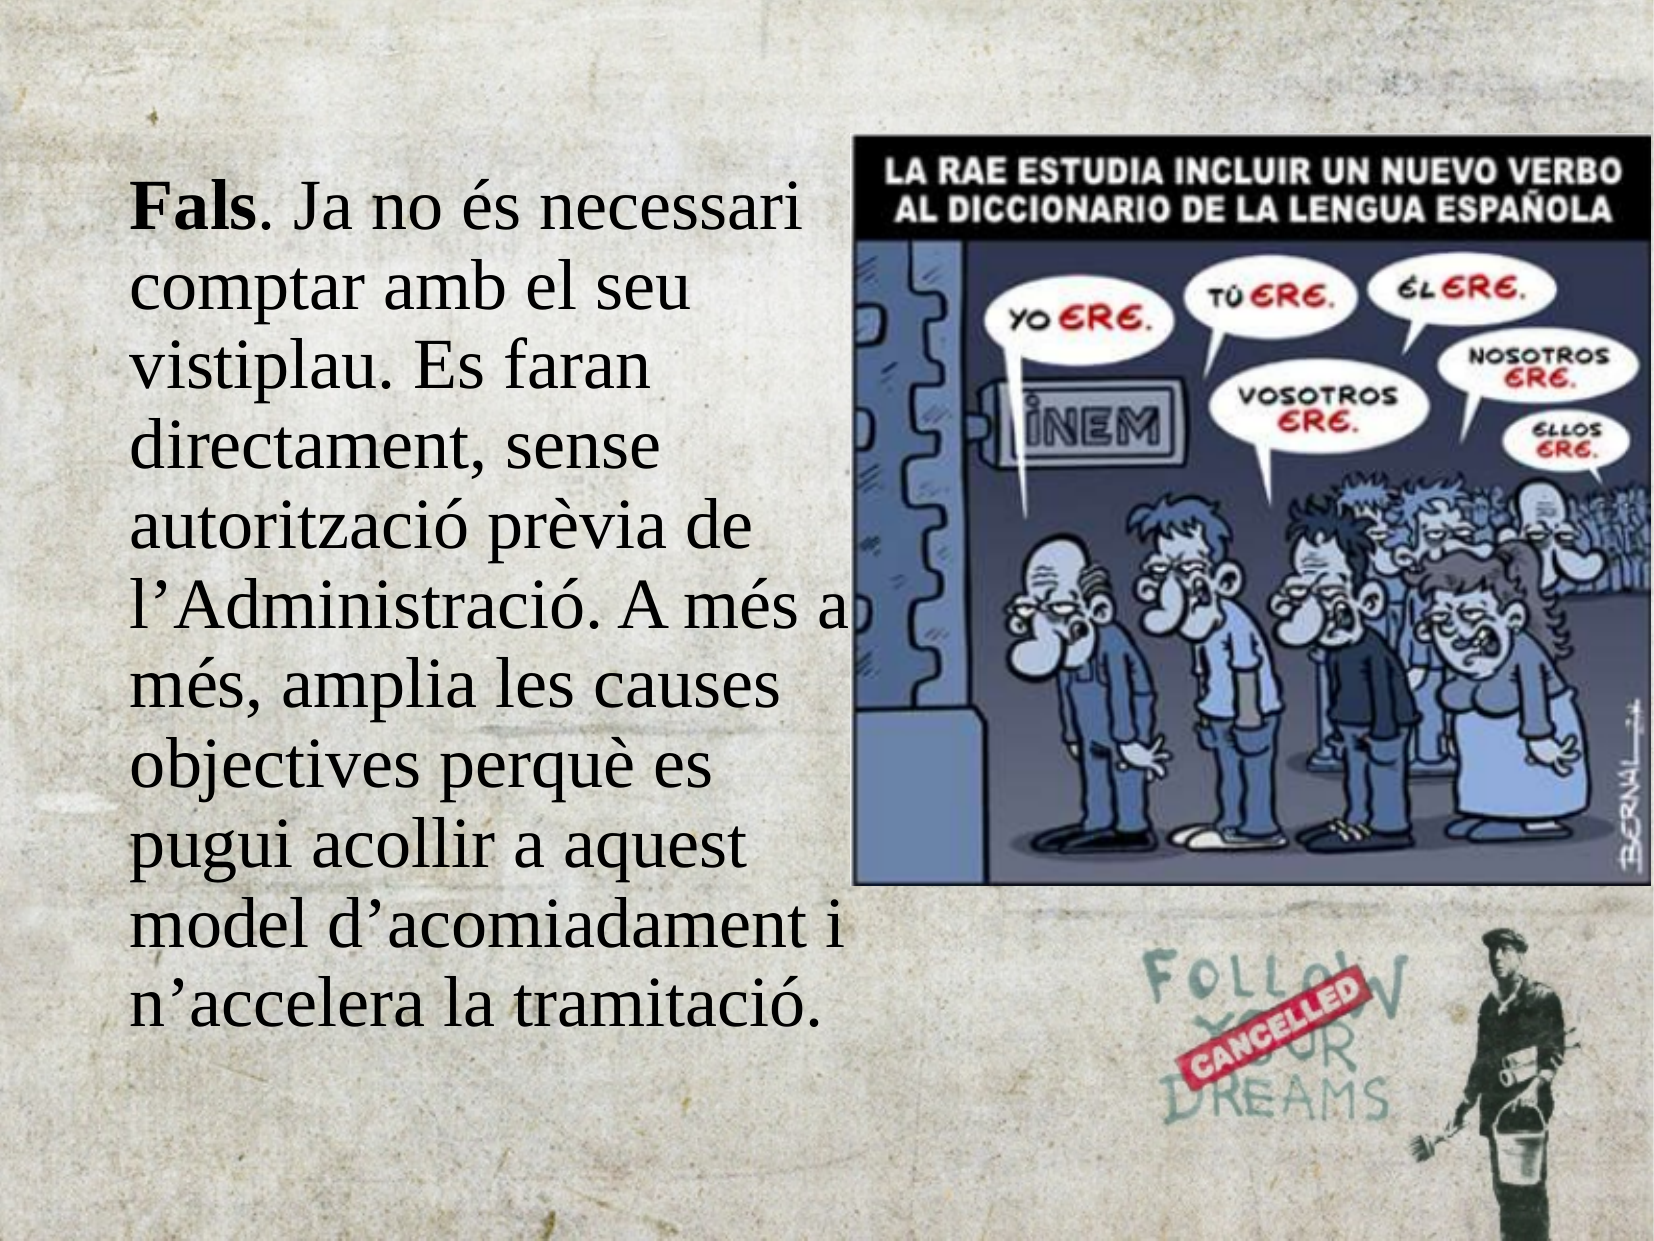

# Fals. Ja no és necessari comptar amb el seu vistiplau. Es faran directament, sense autorització prèvia de l’Administració. A més a més, amplia les causes objectives perquè es pugui acollir a aquest model d’acomiadament i n’accelera la tramitació.